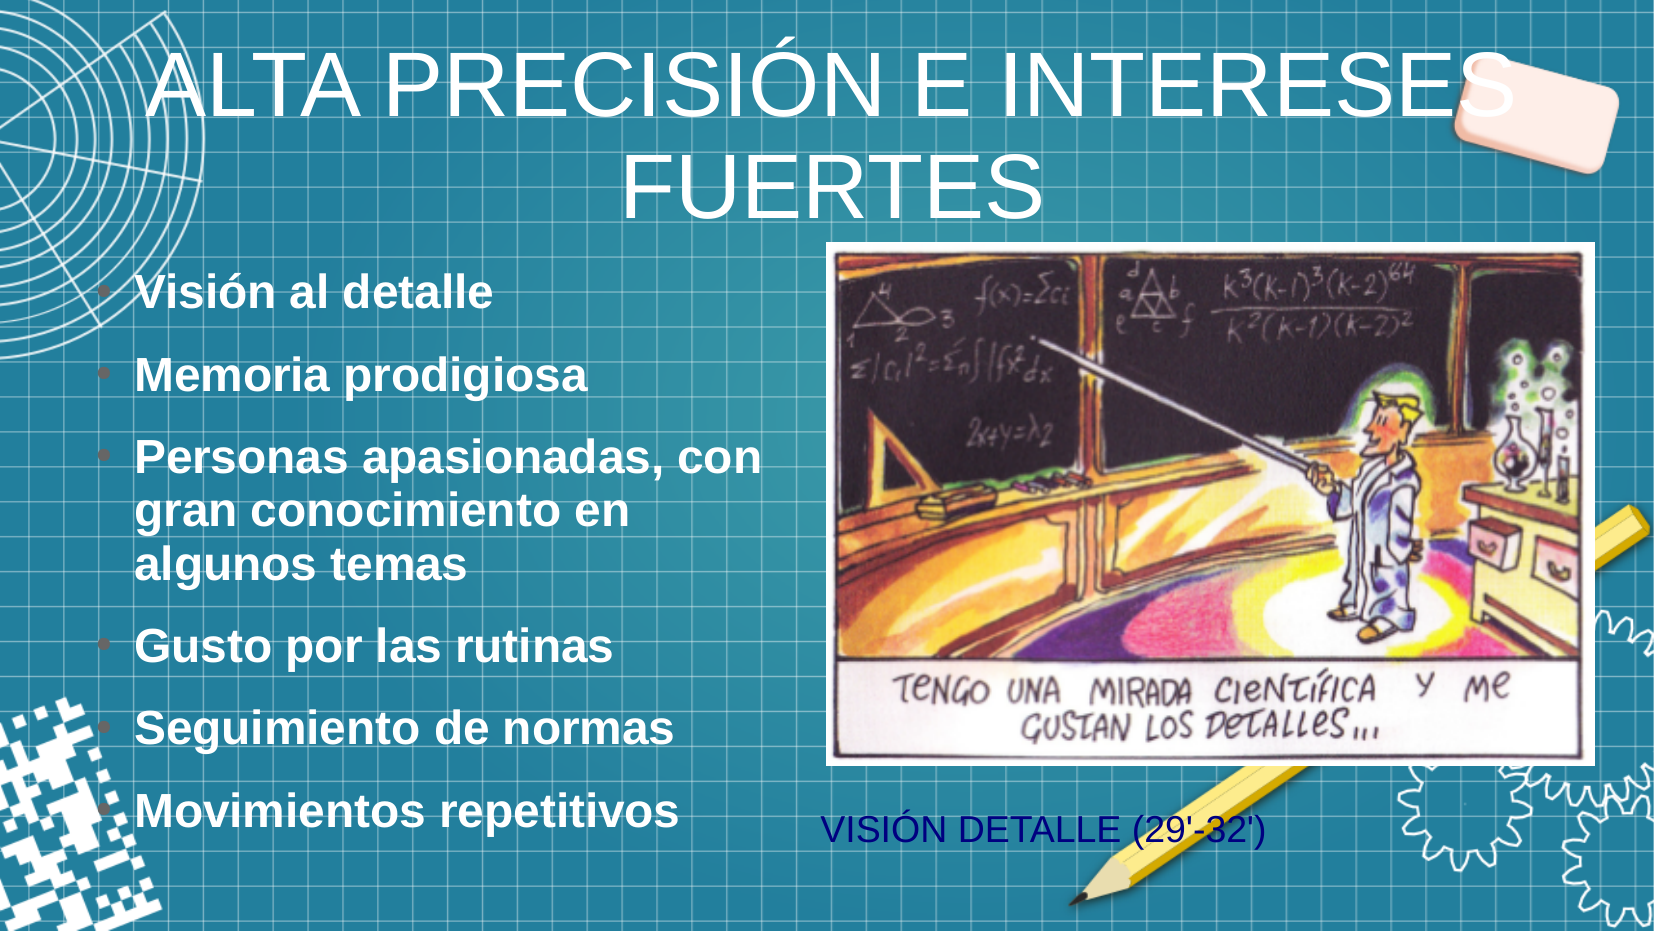

# ALTA PRECISIÓN E INTERESES FUERTES
Visión al detalle
Memoria prodigiosa
Personas apasionadas, con gran conocimiento en algunos temas
Gusto por las rutinas
Seguimiento de normas
Movimientos repetitivos
VISIÓN DETALLE (29'-32')